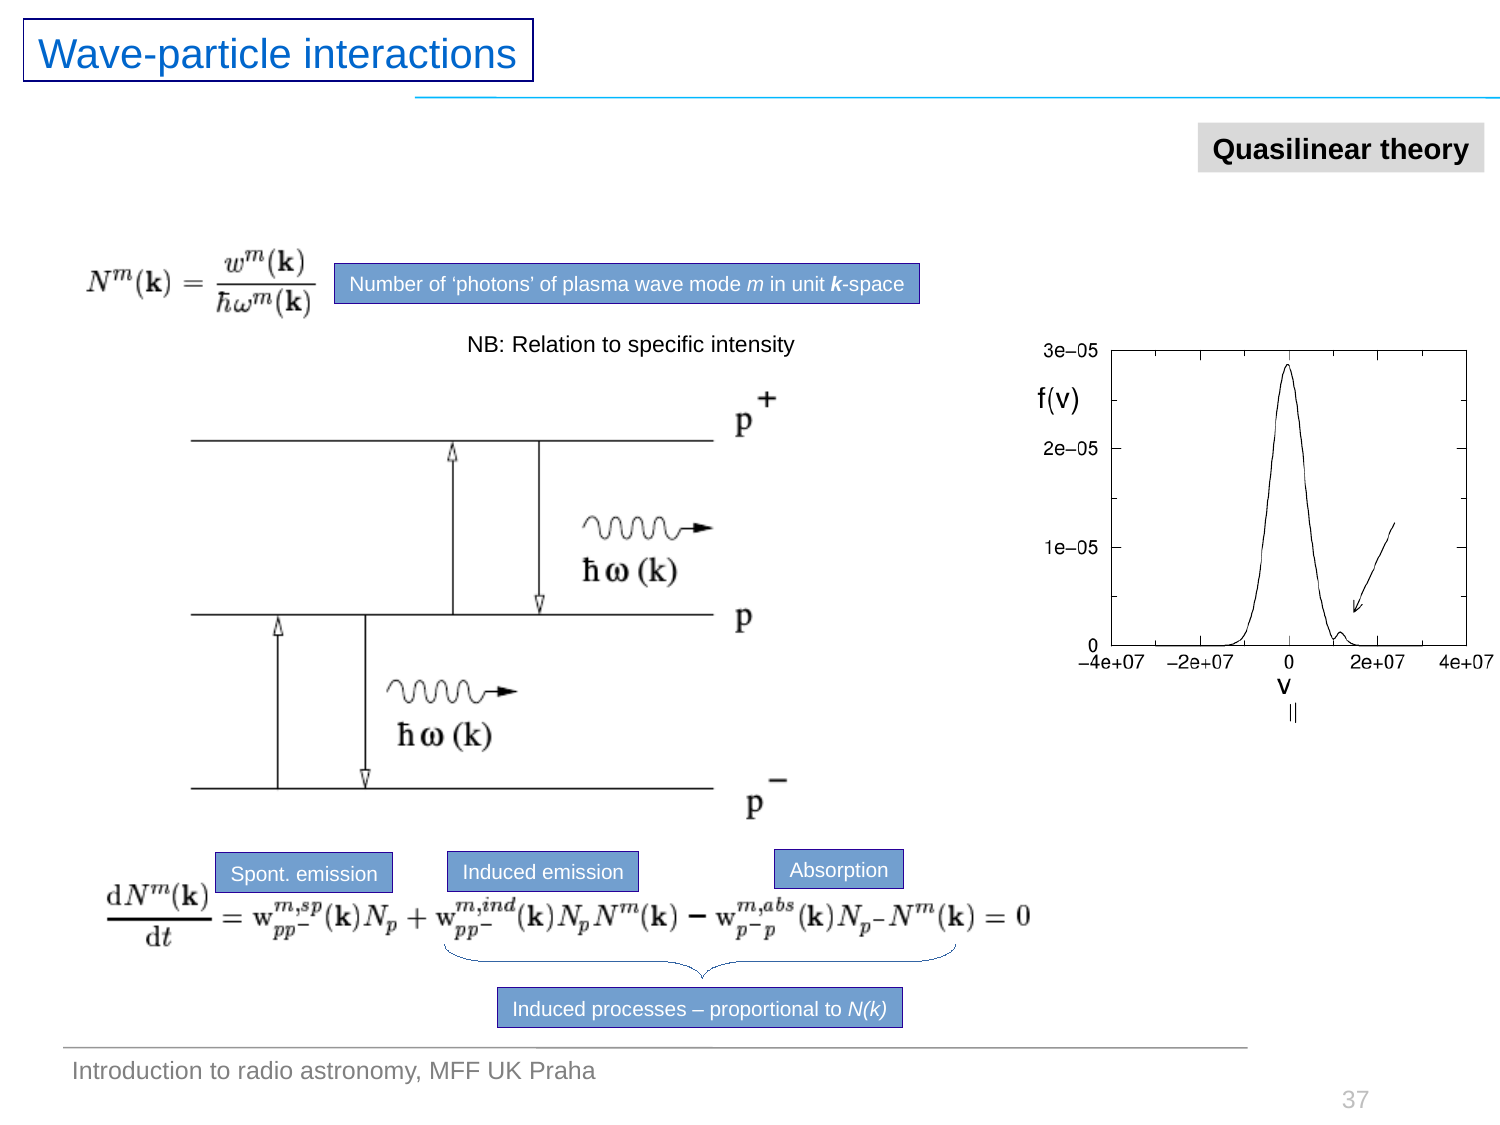

Wave-particle interactions
Quasilinear theory
Number of ‘photons’ of plasma wave mode m in unit k-space
NB: Relation to specific intensity
Absorption
Induced emission
Spont. emission
Induced processes – proportional to N(k)
Introduction to radio astronomy